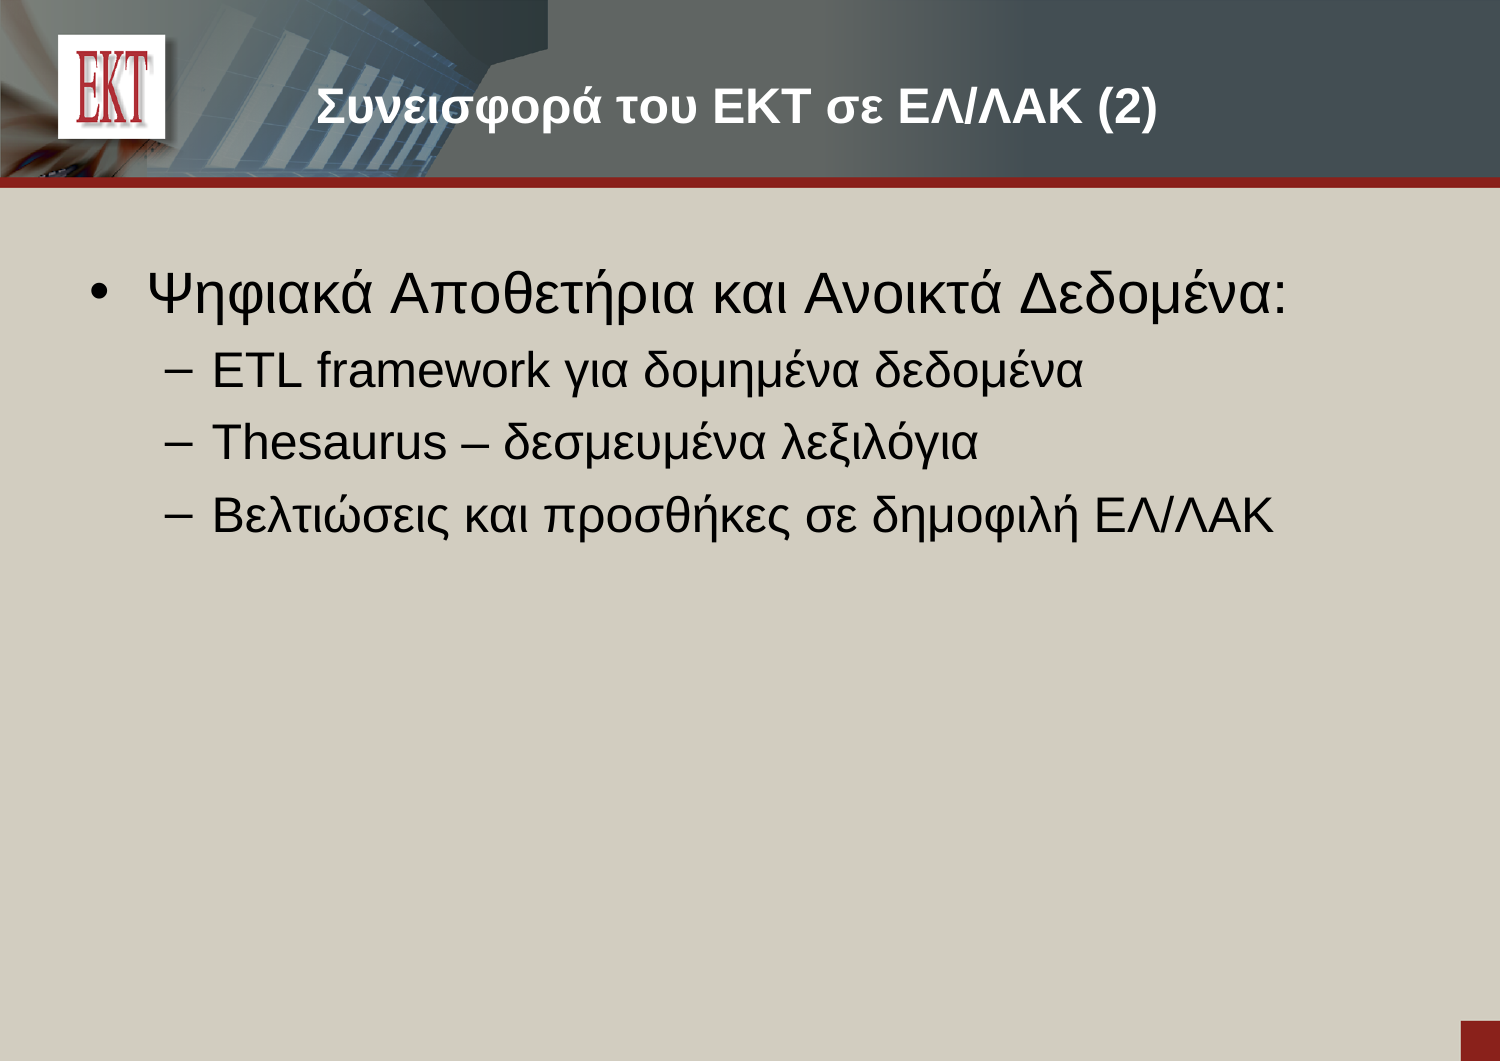

# Συνεισφορά του ΕΚΤ σε ΕΛ/ΛΑΚ (2)
Ψηφιακά Αποθετήρια και Ανοικτά Δεδομένα:
ETL framework για δομημένα δεδομένα
Thesaurus – δεσμευμένα λεξιλόγια
Βελτιώσεις και προσθήκες σε δημοφιλή ΕΛ/ΛΑΚ